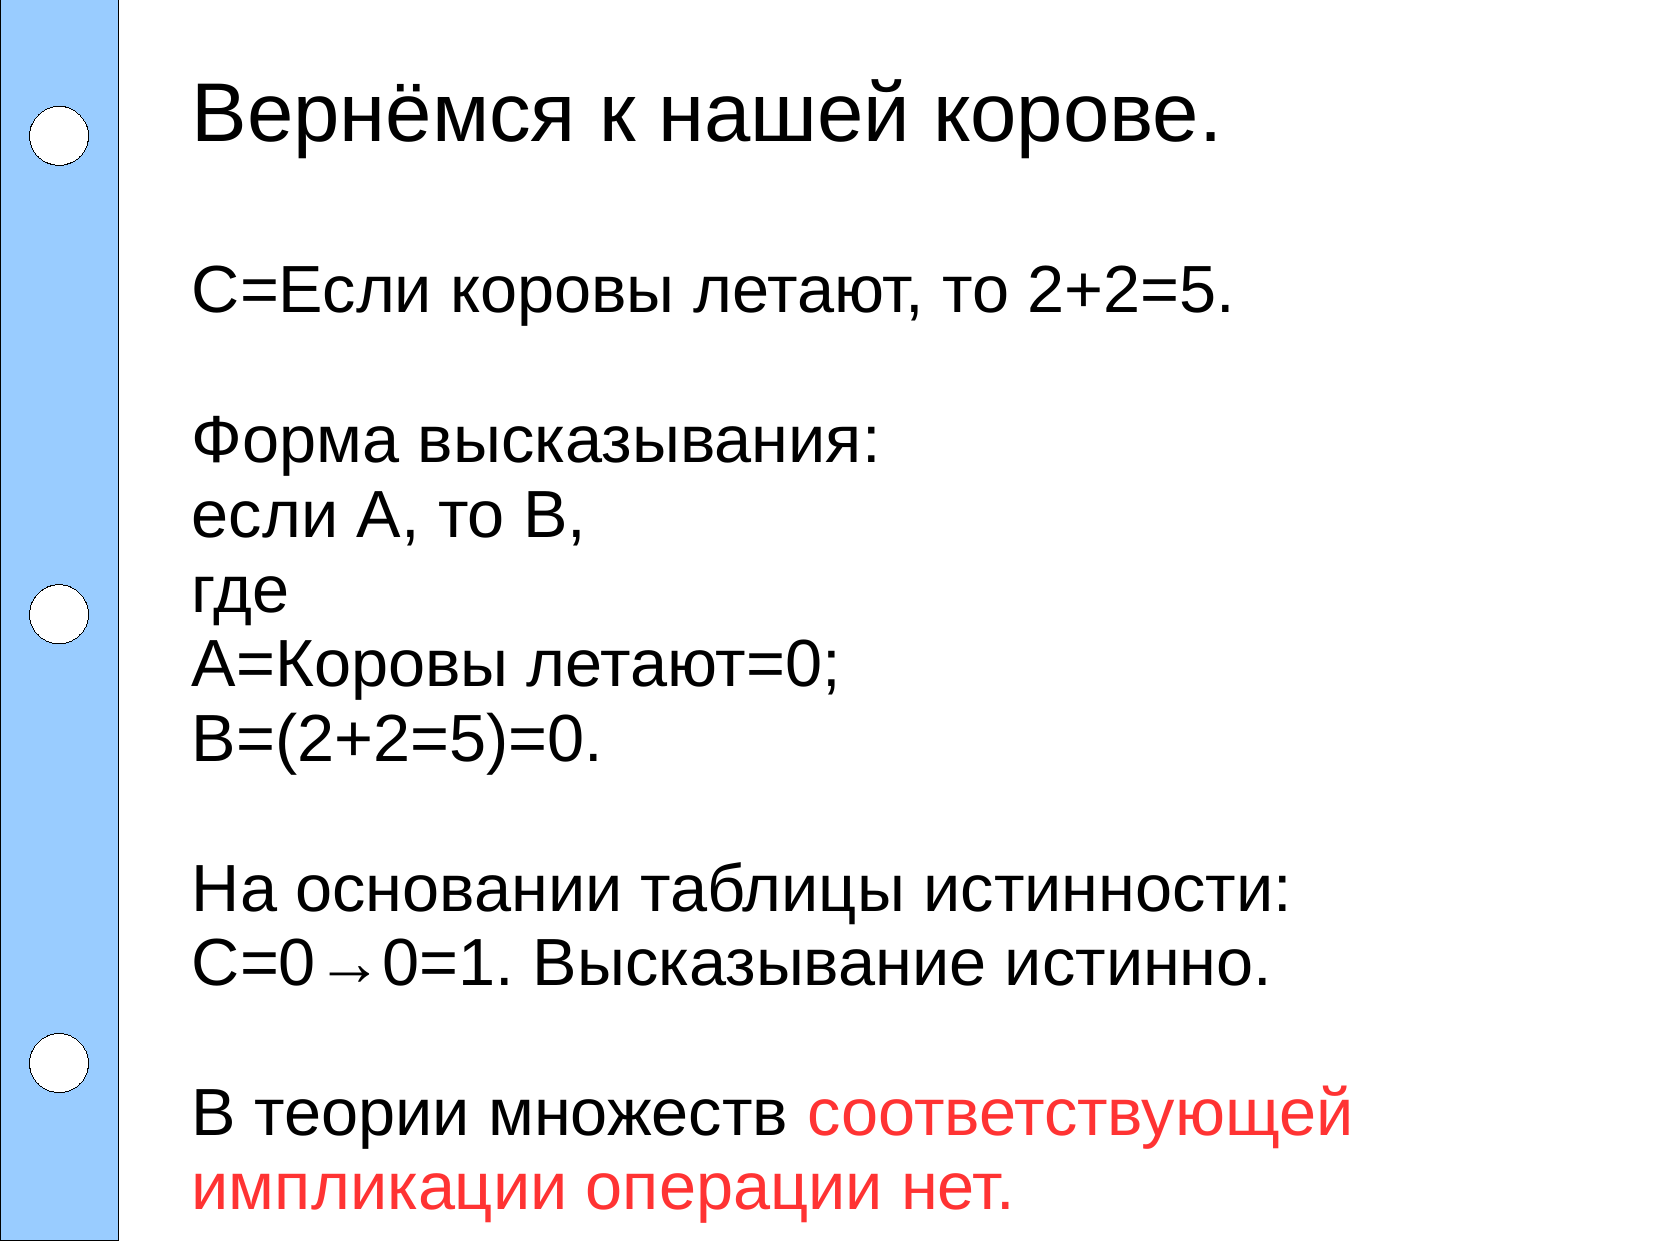

Вернёмся к нашей корове.
С=Если коровы летают, то 2+2=5.
Форма высказывания:
если А, то В,
где
А=Коровы летают=0;
В=(2+2=5)=0.
На основании таблицы истинности:
С=0→0=1. Высказывание истинно.
В теории множеств соответствующей импликации операции нет.